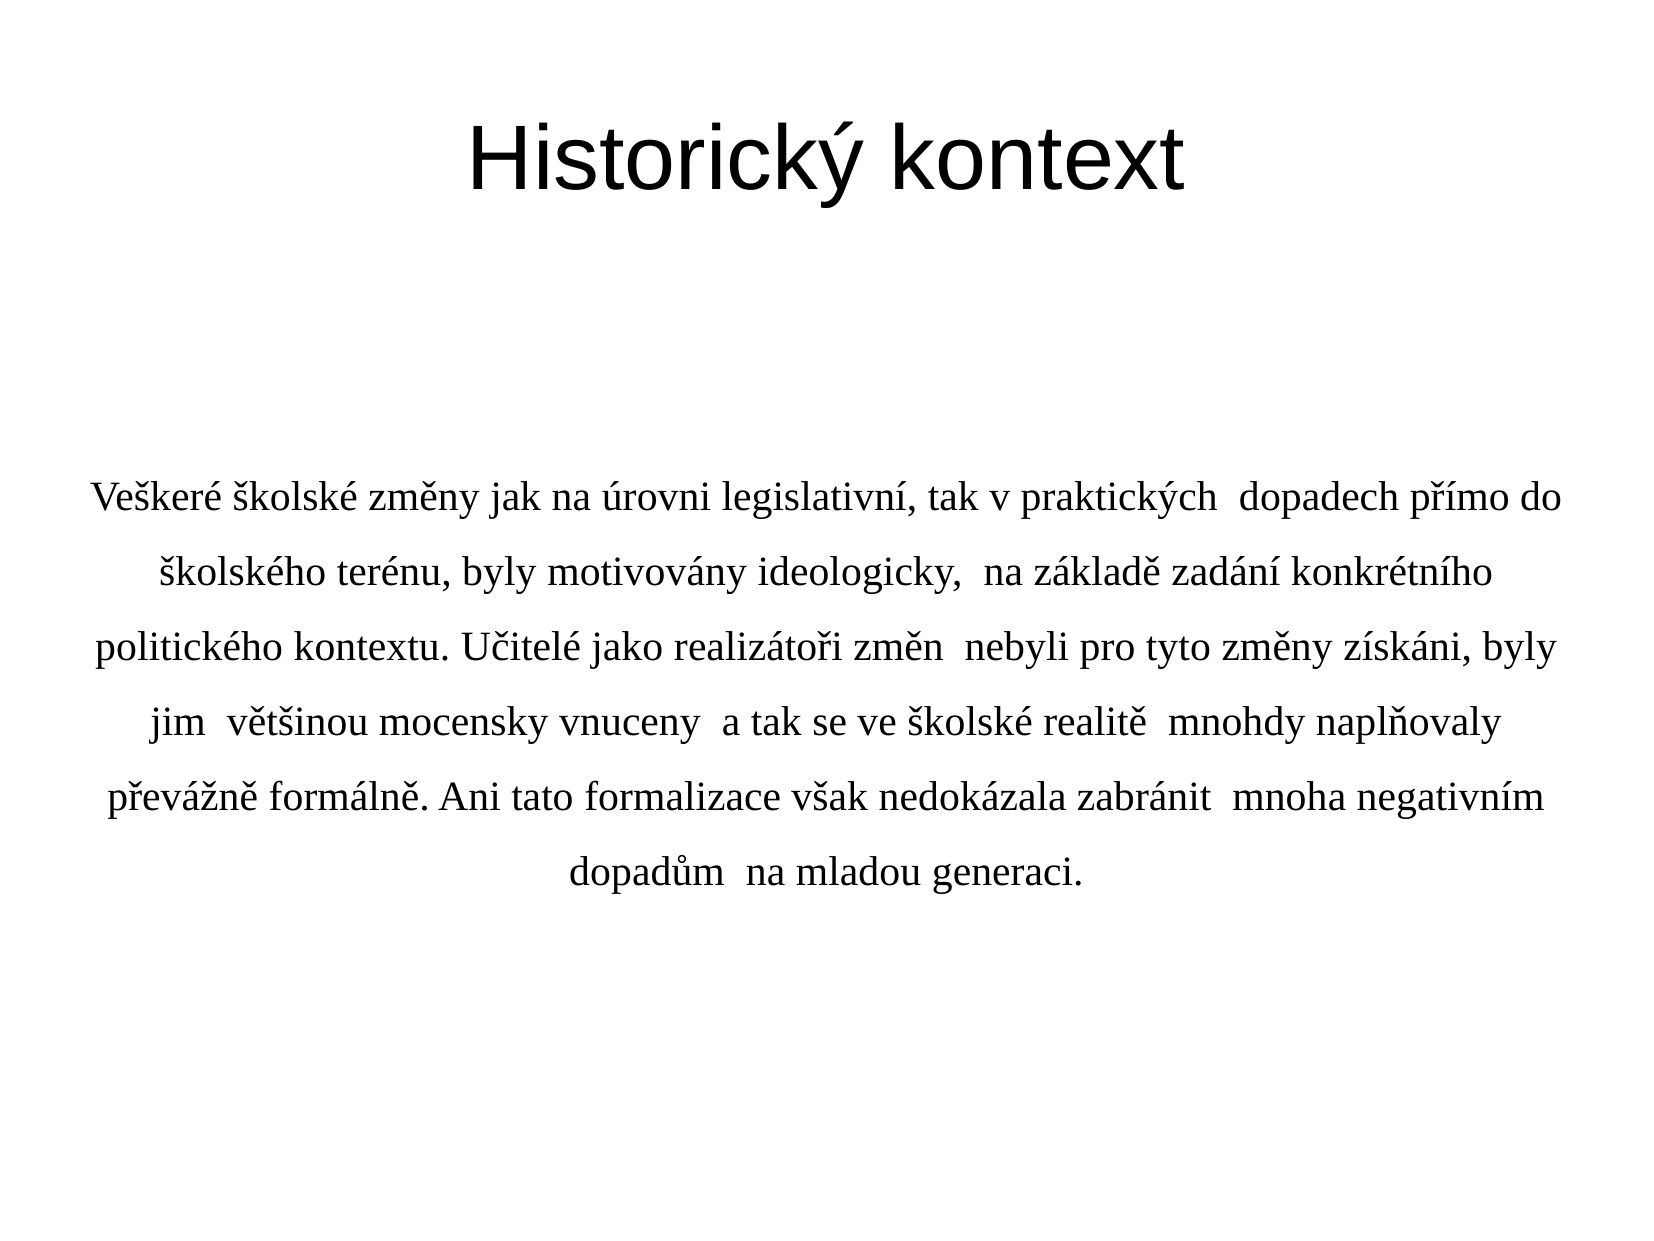

# Historický kontext
Veškeré školské změny jak na úrovni legislativní, tak v praktických dopadech přímo do školského terénu, byly motivovány ideologicky, na základě zadání konkrétního politického kontextu. Učitelé jako realizátoři změn nebyli pro tyto změny získáni, byly jim většinou mocensky vnuceny a tak se ve školské realitě mnohdy naplňovaly převážně formálně. Ani tato formalizace však nedokázala zabránit mnoha negativním dopadům na mladou generaci.